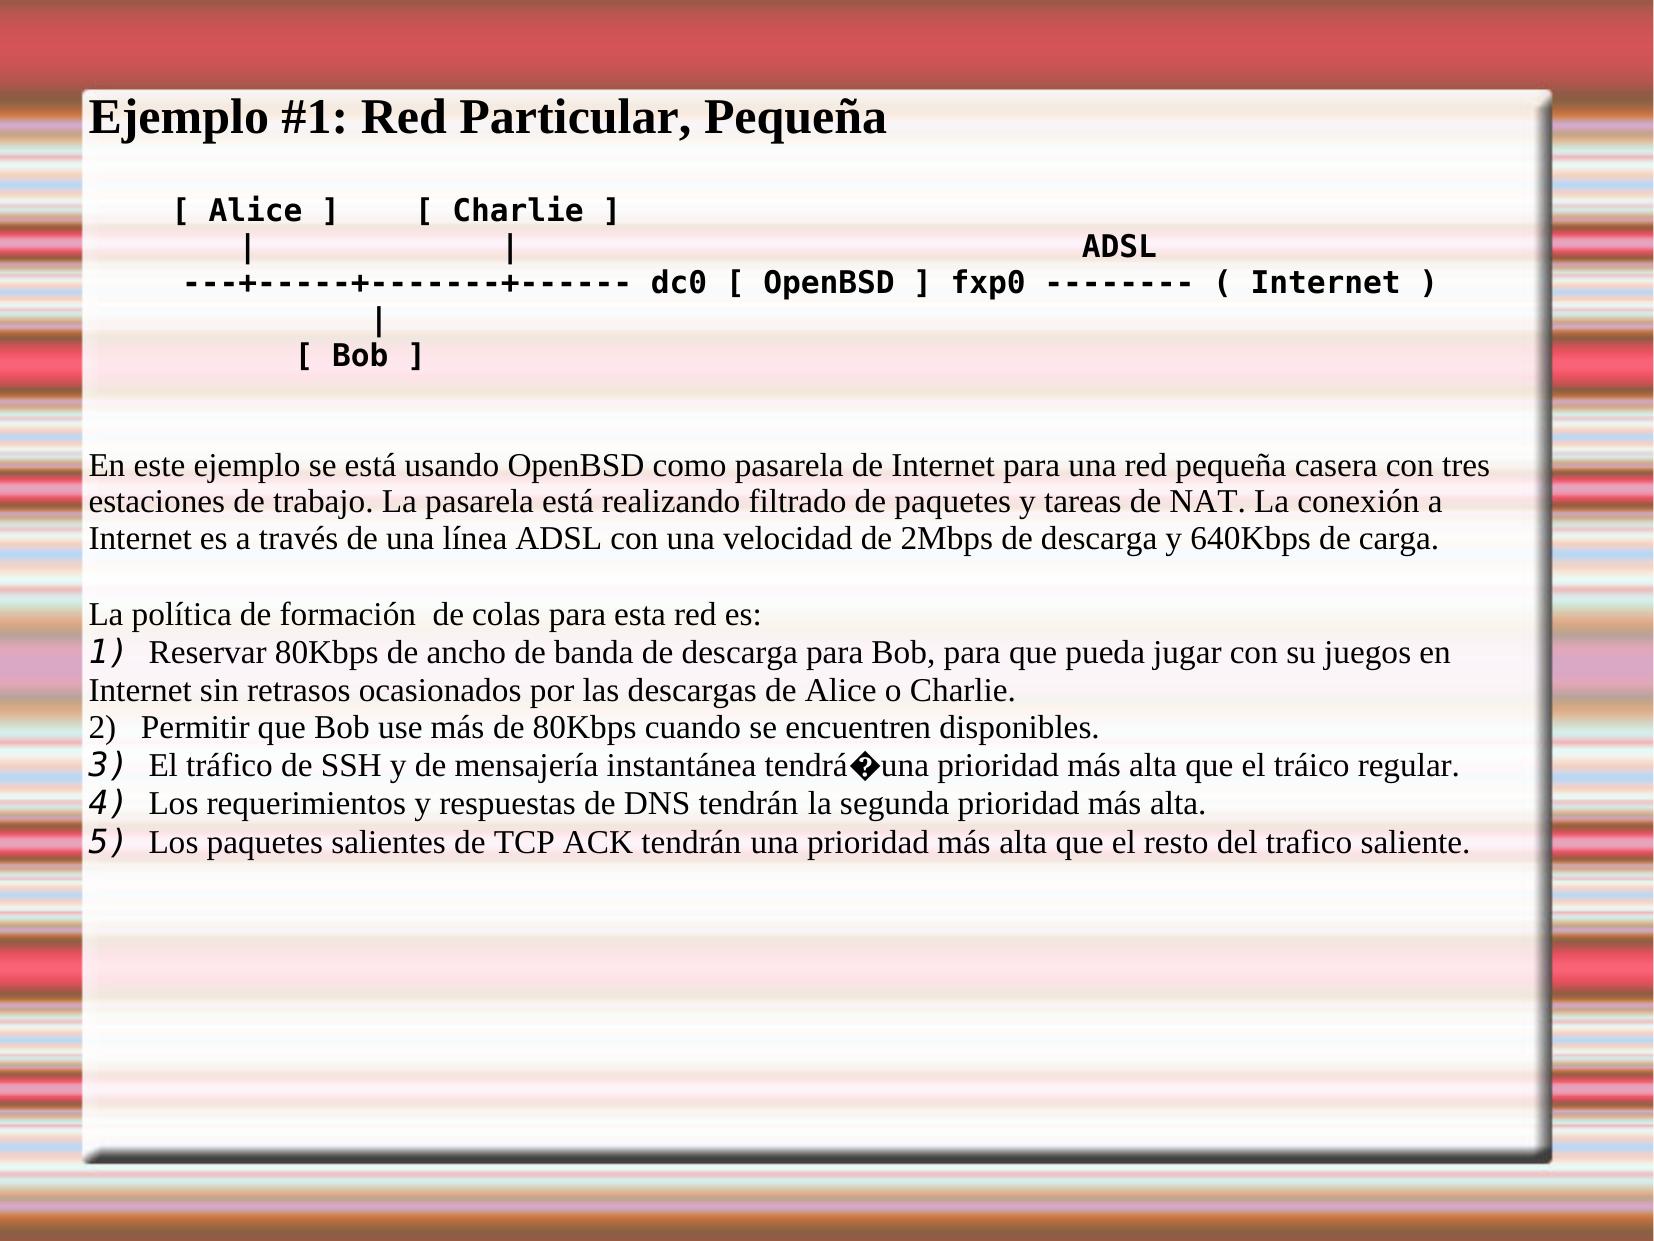

Ejemplo #1: Red Particular, Pequeña
 [ Alice ] [ Charlie ]
 | | ADSL
 ---+-----+-------+------ dc0 [ OpenBSD ] fxp0 -------- ( Internet )
 |
 [ Bob ]
En este ejemplo se está usando OpenBSD como pasarela de Internet para una red pequeña casera con tres estaciones de trabajo. La pasarela está realizando filtrado de paquetes y tareas de NAT. La conexión a Internet es a través de una línea ADSL con una velocidad de 2Mbps de descarga y 640Kbps de carga.
La política de formación de colas para esta red es:
1) Reservar 80Kbps de ancho de banda de descarga para Bob, para que pueda jugar con su juegos en Internet sin retrasos ocasionados por las descargas de Alice o Charlie.
2) Permitir que Bob use más de 80Kbps cuando se encuentren disponibles.
3) El tráfico de SSH y de mensajería instantánea tendrá�una prioridad más alta que el tráico regular.
4) Los requerimientos y respuestas de DNS tendrán la segunda prioridad más alta.
5) Los paquetes salientes de TCP ACK tendrán una prioridad más alta que el resto del trafico saliente.